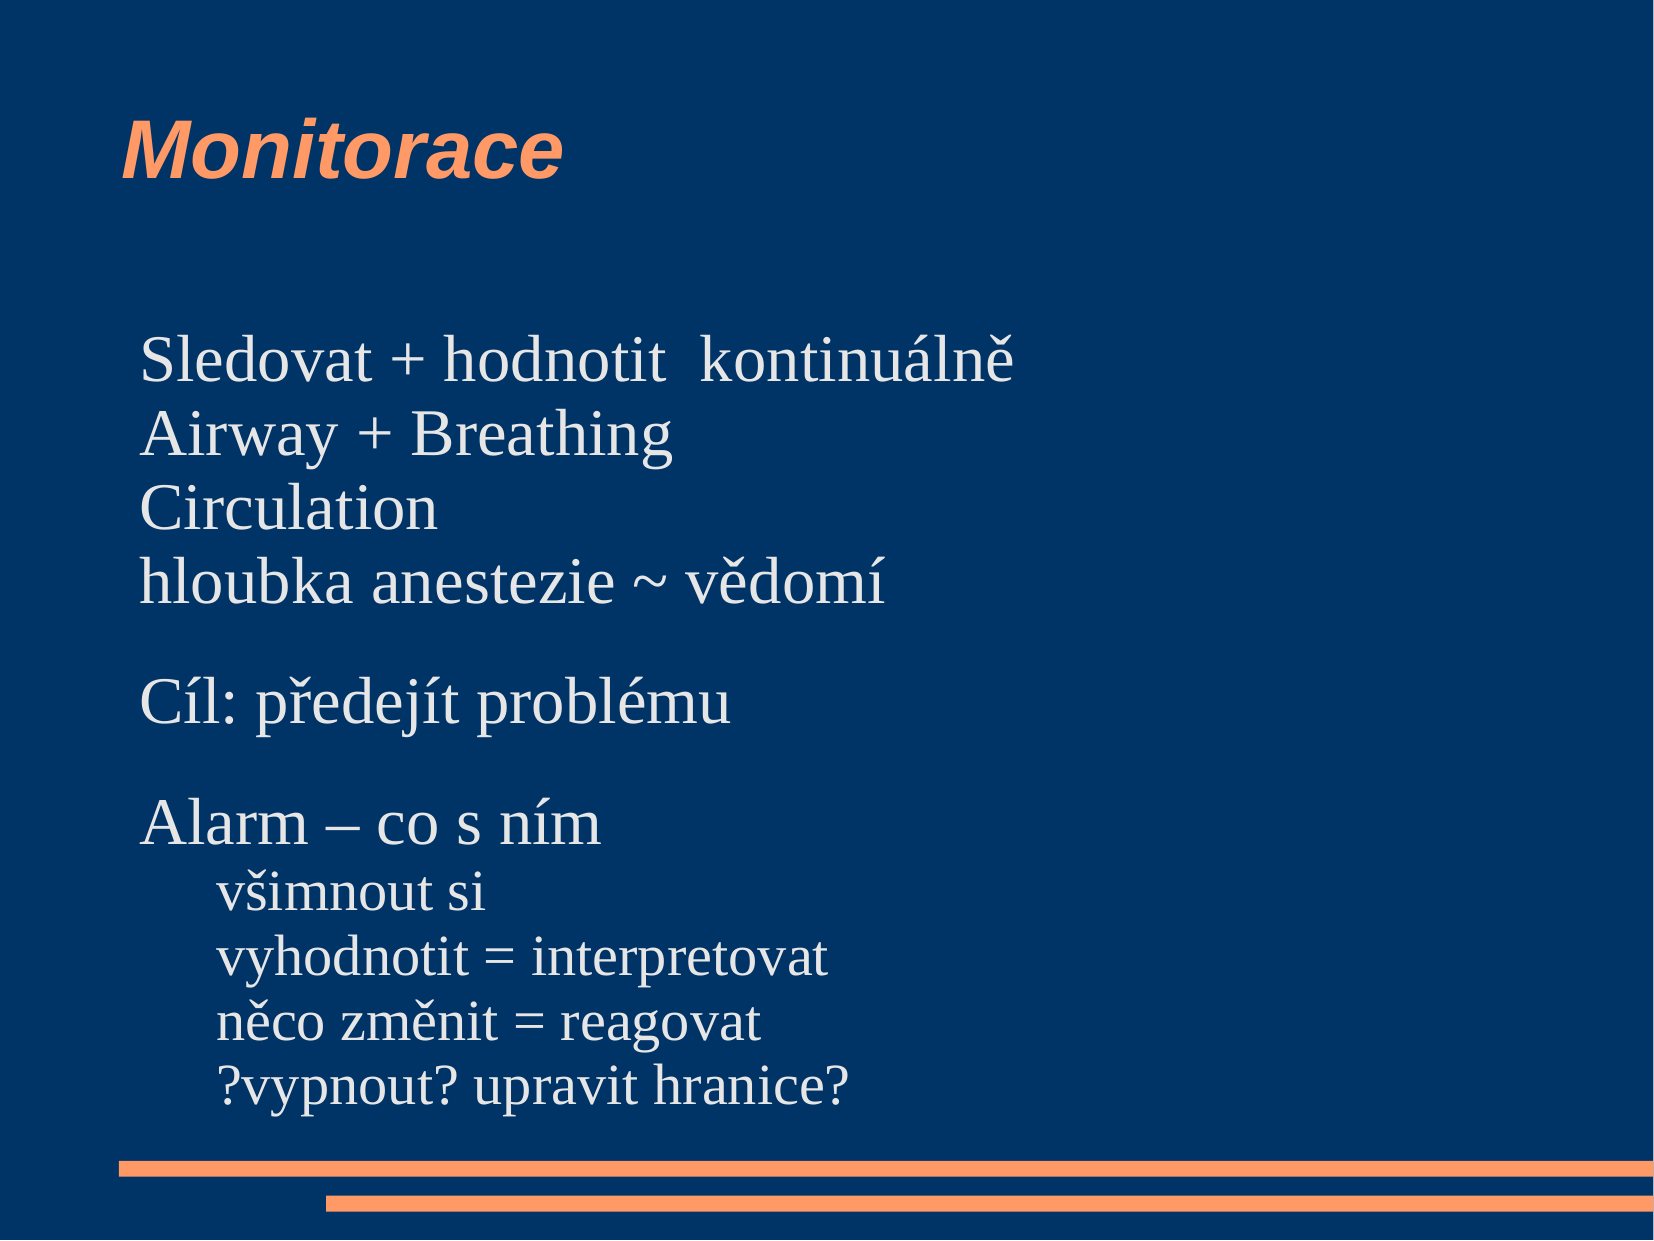

# Monitorace
Sledovat + hodnotit kontinuálně
Airway + Breathing
Circulation
hloubka anestezie ~ vědomí
Cíl: předejít problému
Alarm – co s ním
všimnout si
vyhodnotit = interpretovat
něco změnit = reagovat
?vypnout? upravit hranice?